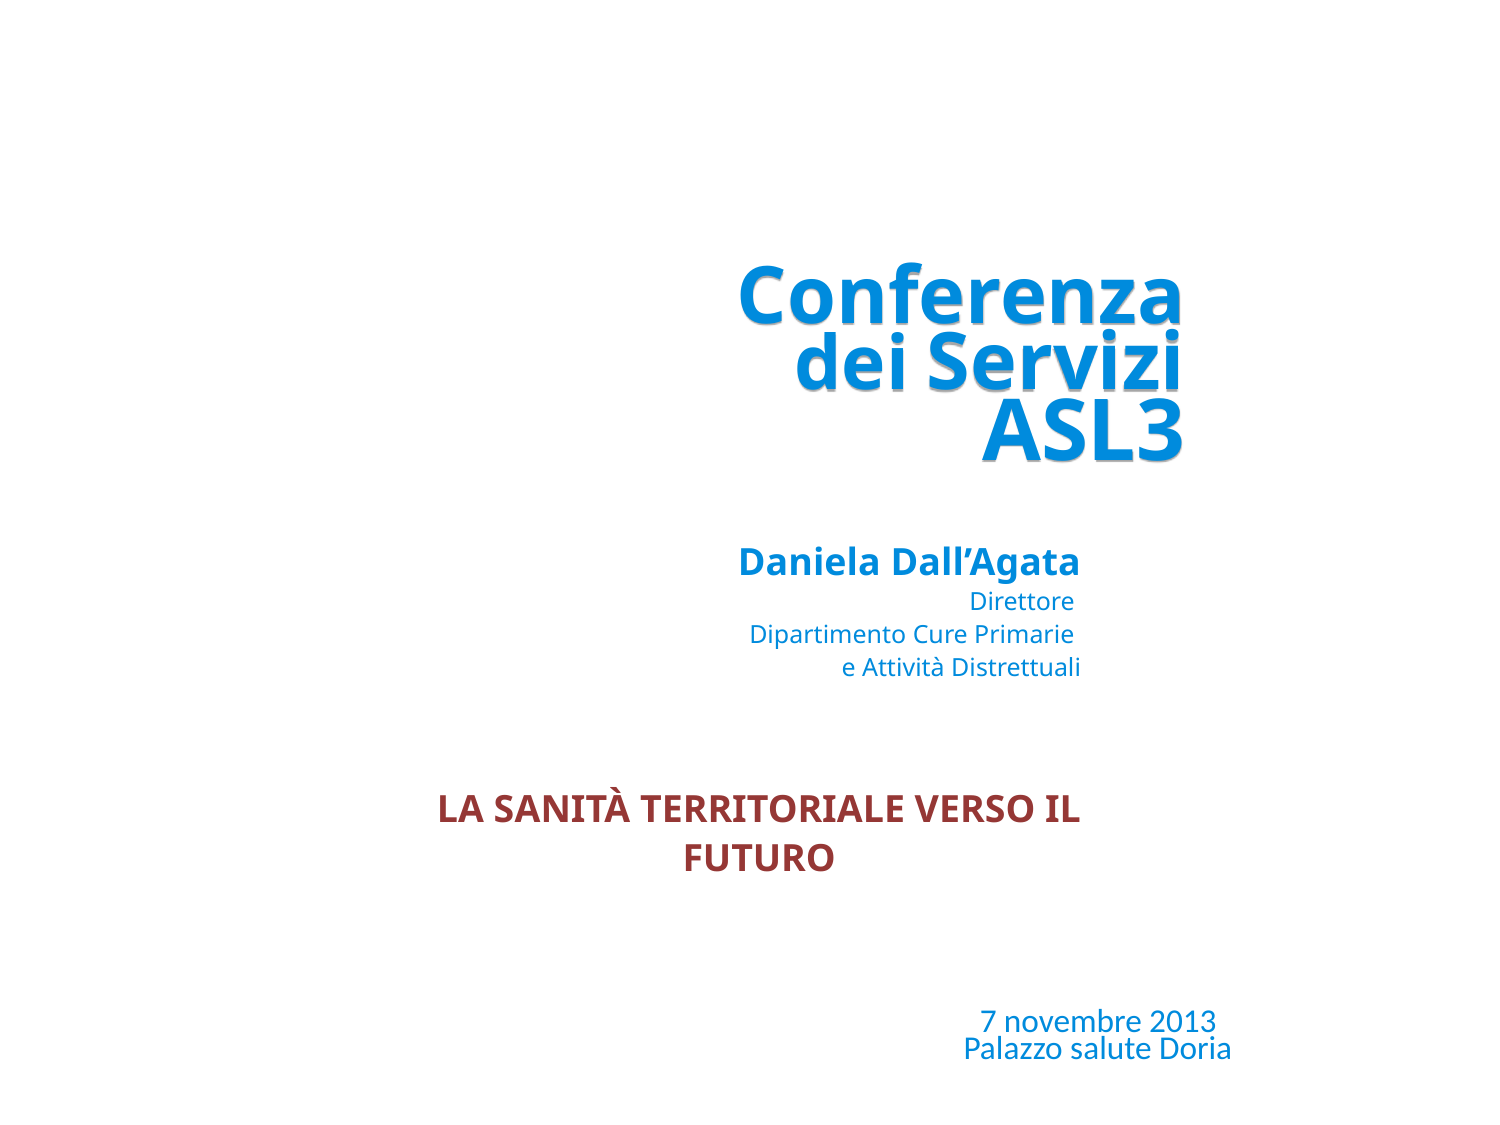

# Conferenza dei Servizi ASL3
Daniela Dall’Agata
Direttore
Dipartimento Cure Primarie
e Attività Distrettuali
LA SANITÀ TERRITORIALE VERSO IL FUTURO
7 novembre 2013
Palazzo salute Doria